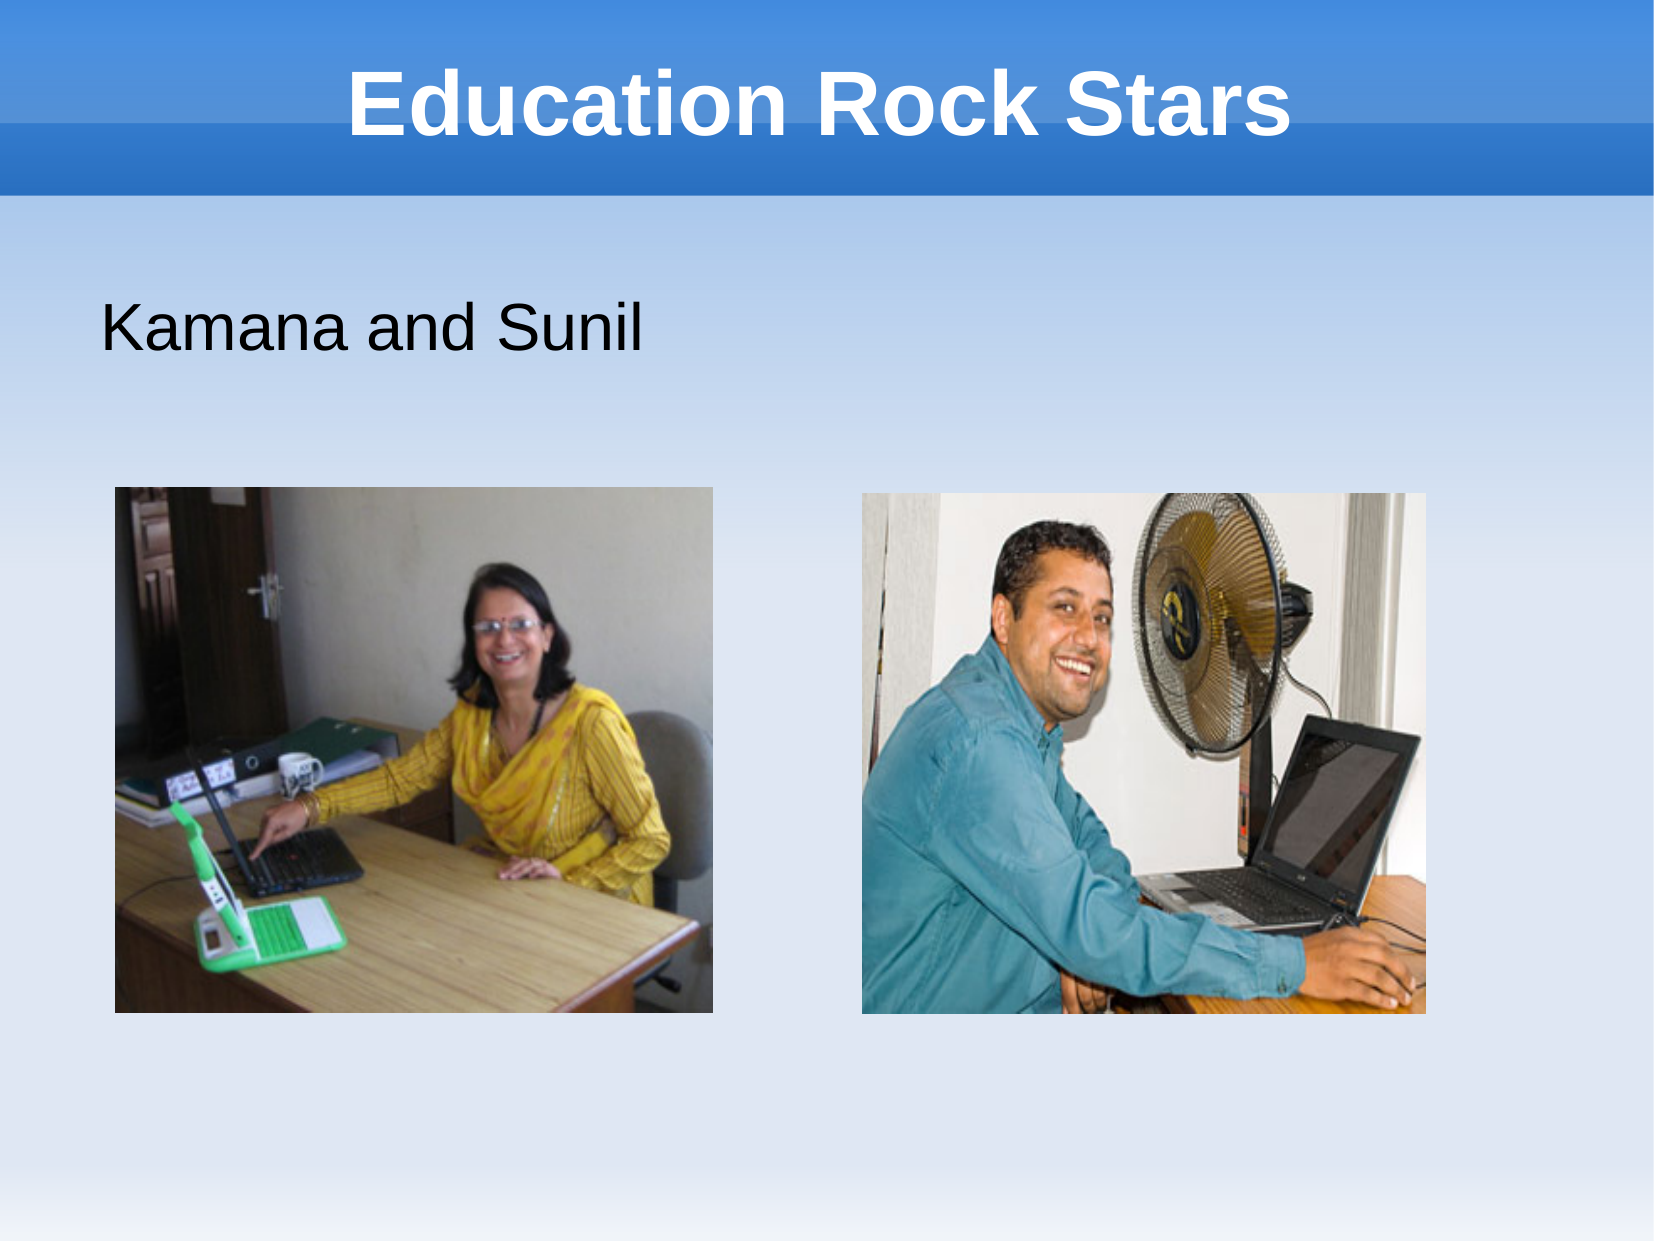

# Education Rock Stars
Kamana and Sunil